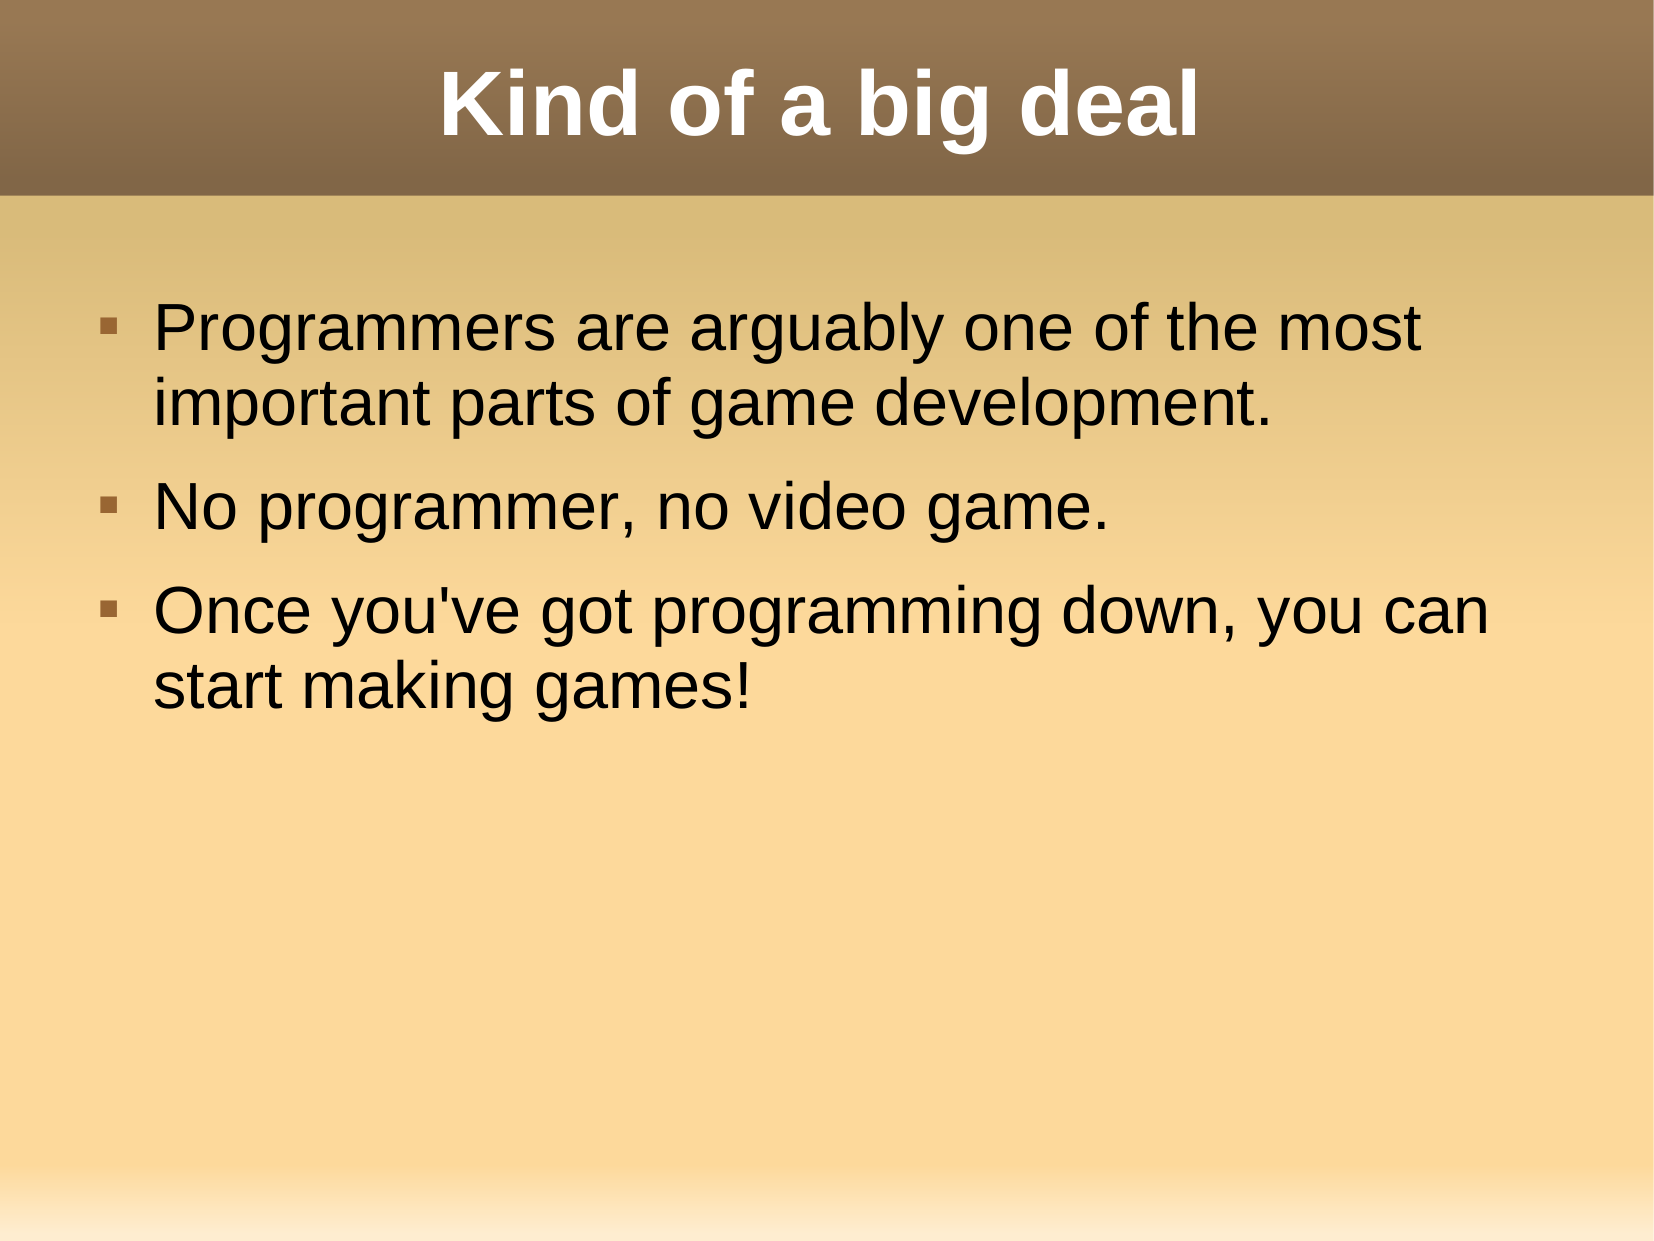

# Kind of a big deal
Programmers are arguably one of the most important parts of game development.
No programmer, no video game.
Once you've got programming down, you can start making games!